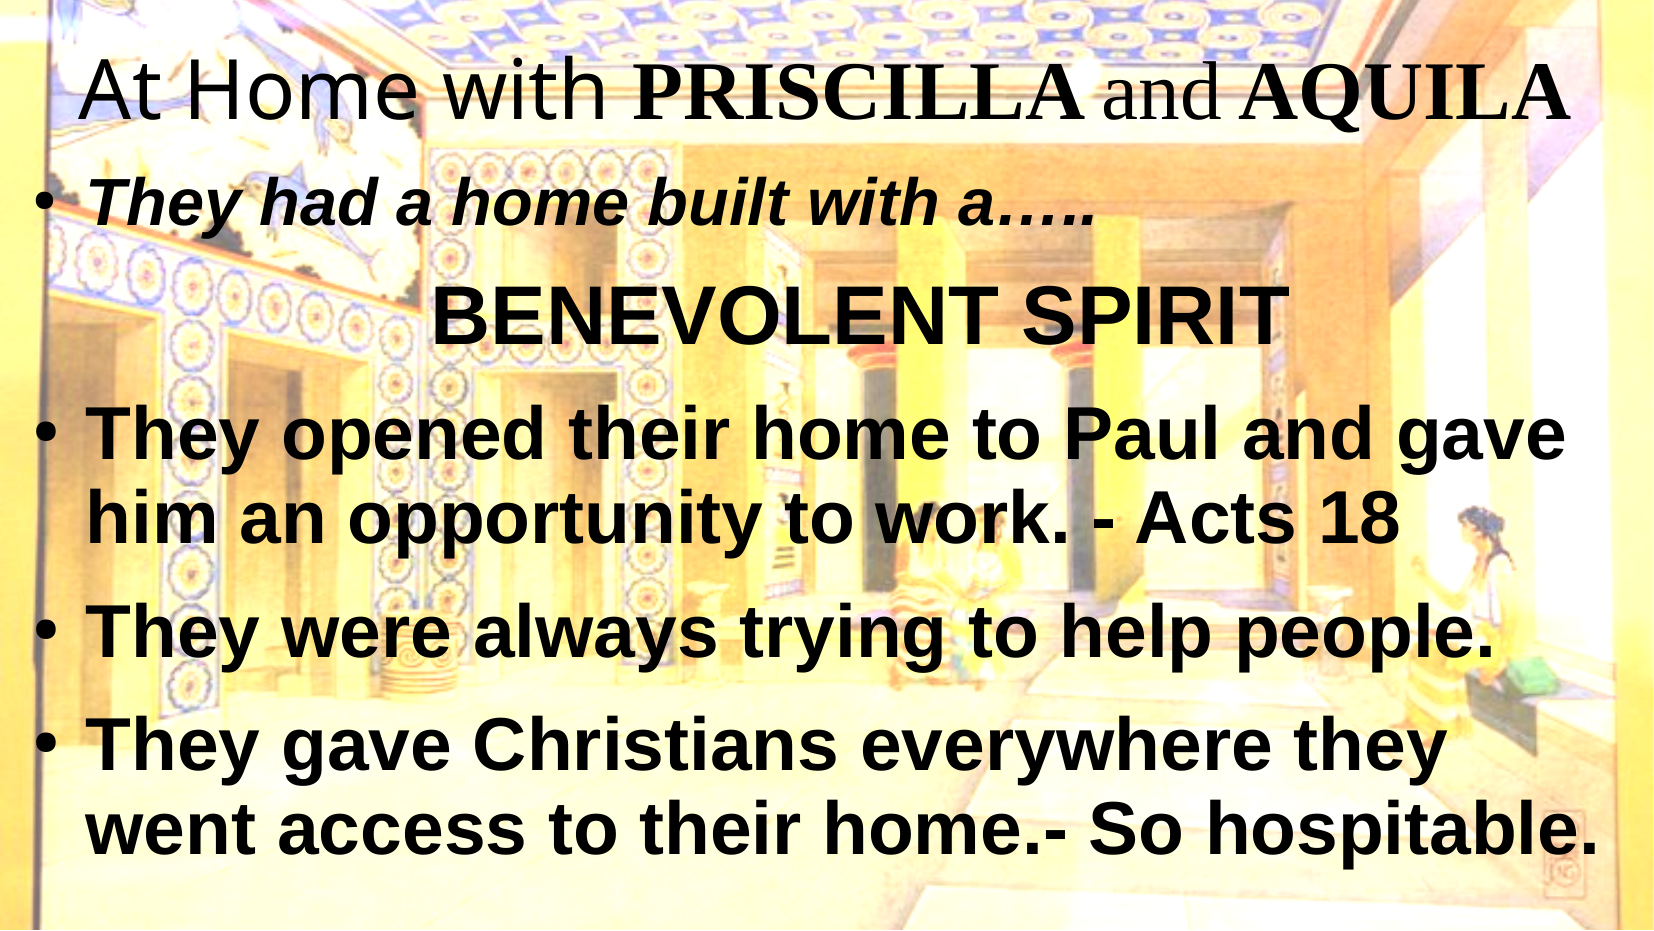

# At Home with PRISCILLA and AQUILA
They had a home built with a…..
BENEVOLENT SPIRIT
They opened their home to Paul and gave him an opportunity to work. - Acts 18
They were always trying to help people.
They gave Christians everywhere they went access to their home.- So hospitable.